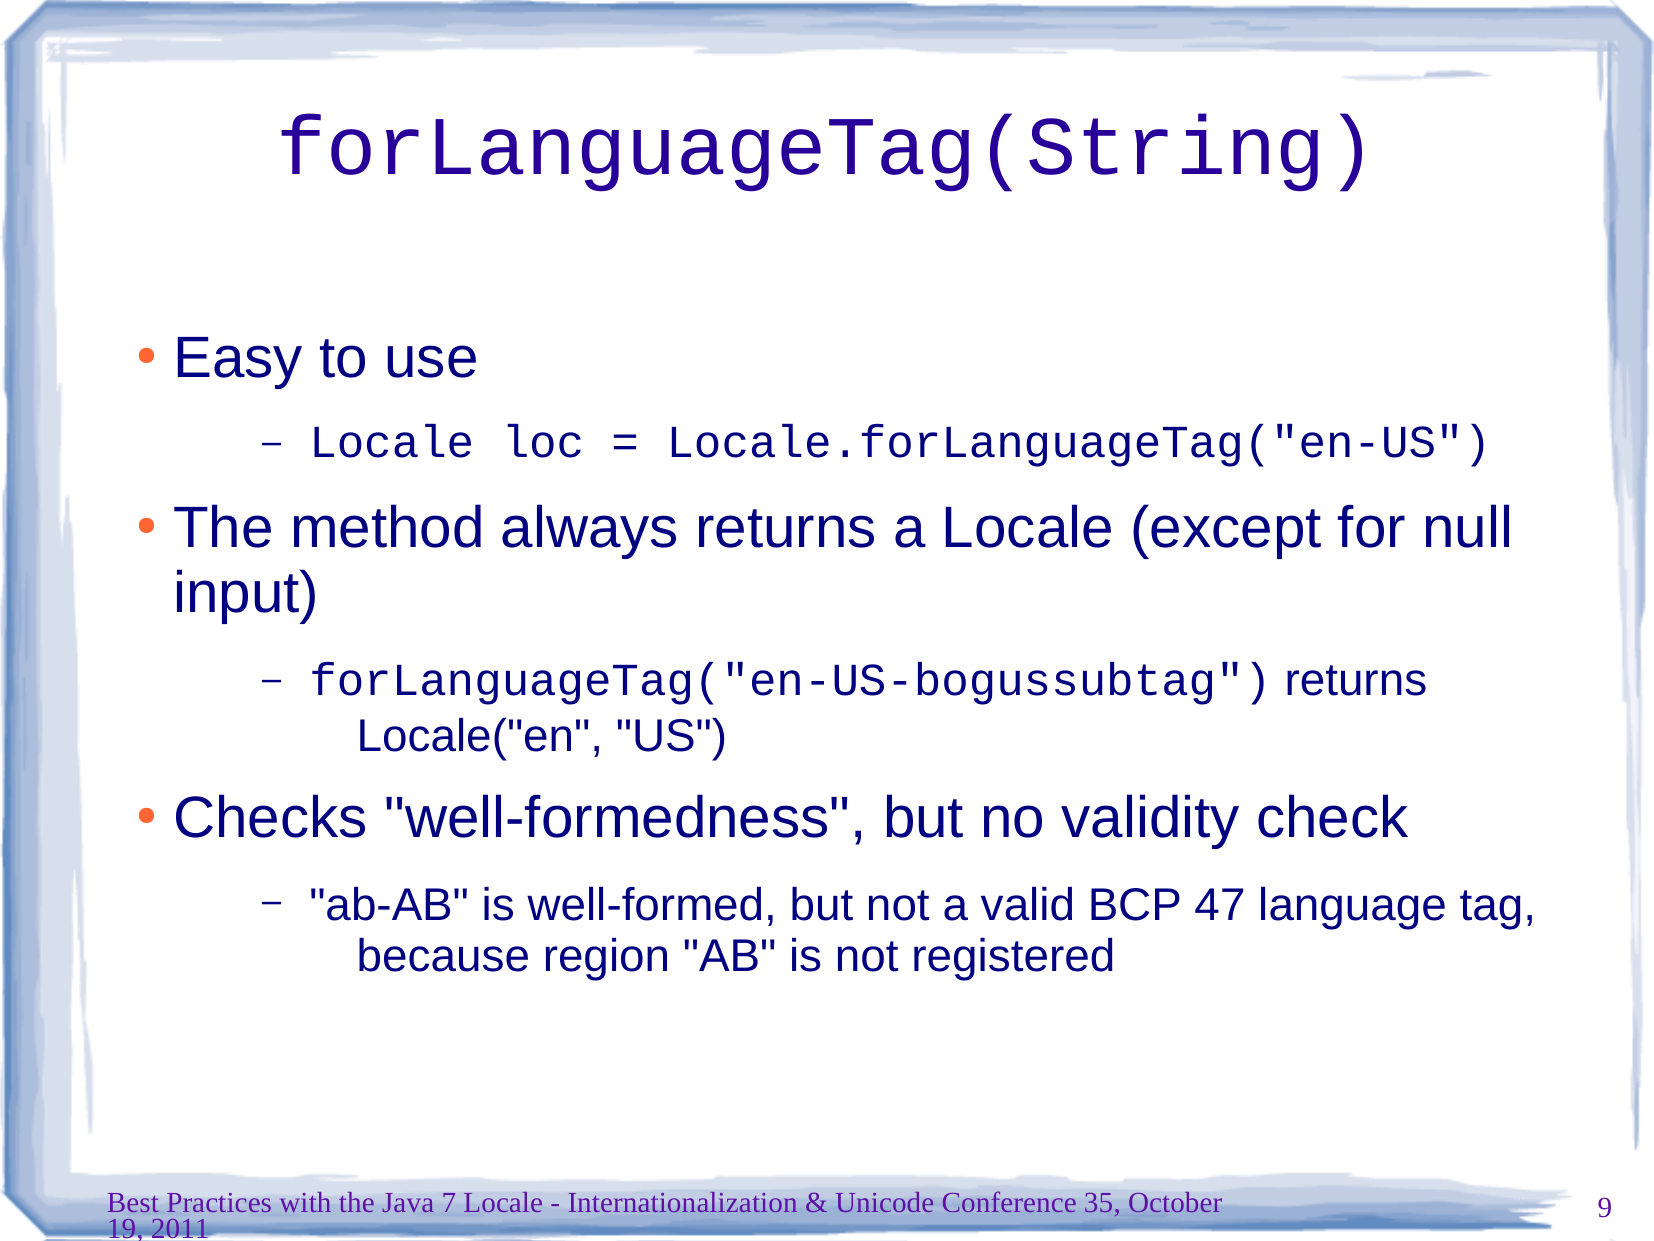

# forLanguageTag(String)
Easy to use
Locale loc = Locale.forLanguageTag("en-US")
The method always returns a Locale (except for null input)
forLanguageTag("en-US-bogussubtag") returns Locale("en", "US")
Checks "well-formedness", but no validity check
"ab-AB" is well-formed, but not a valid BCP 47 language tag, because region "AB" is not registered
Best Practices with the Java 7 Locale - Internationalization & Unicode Conference 35, October 19, 2011
9